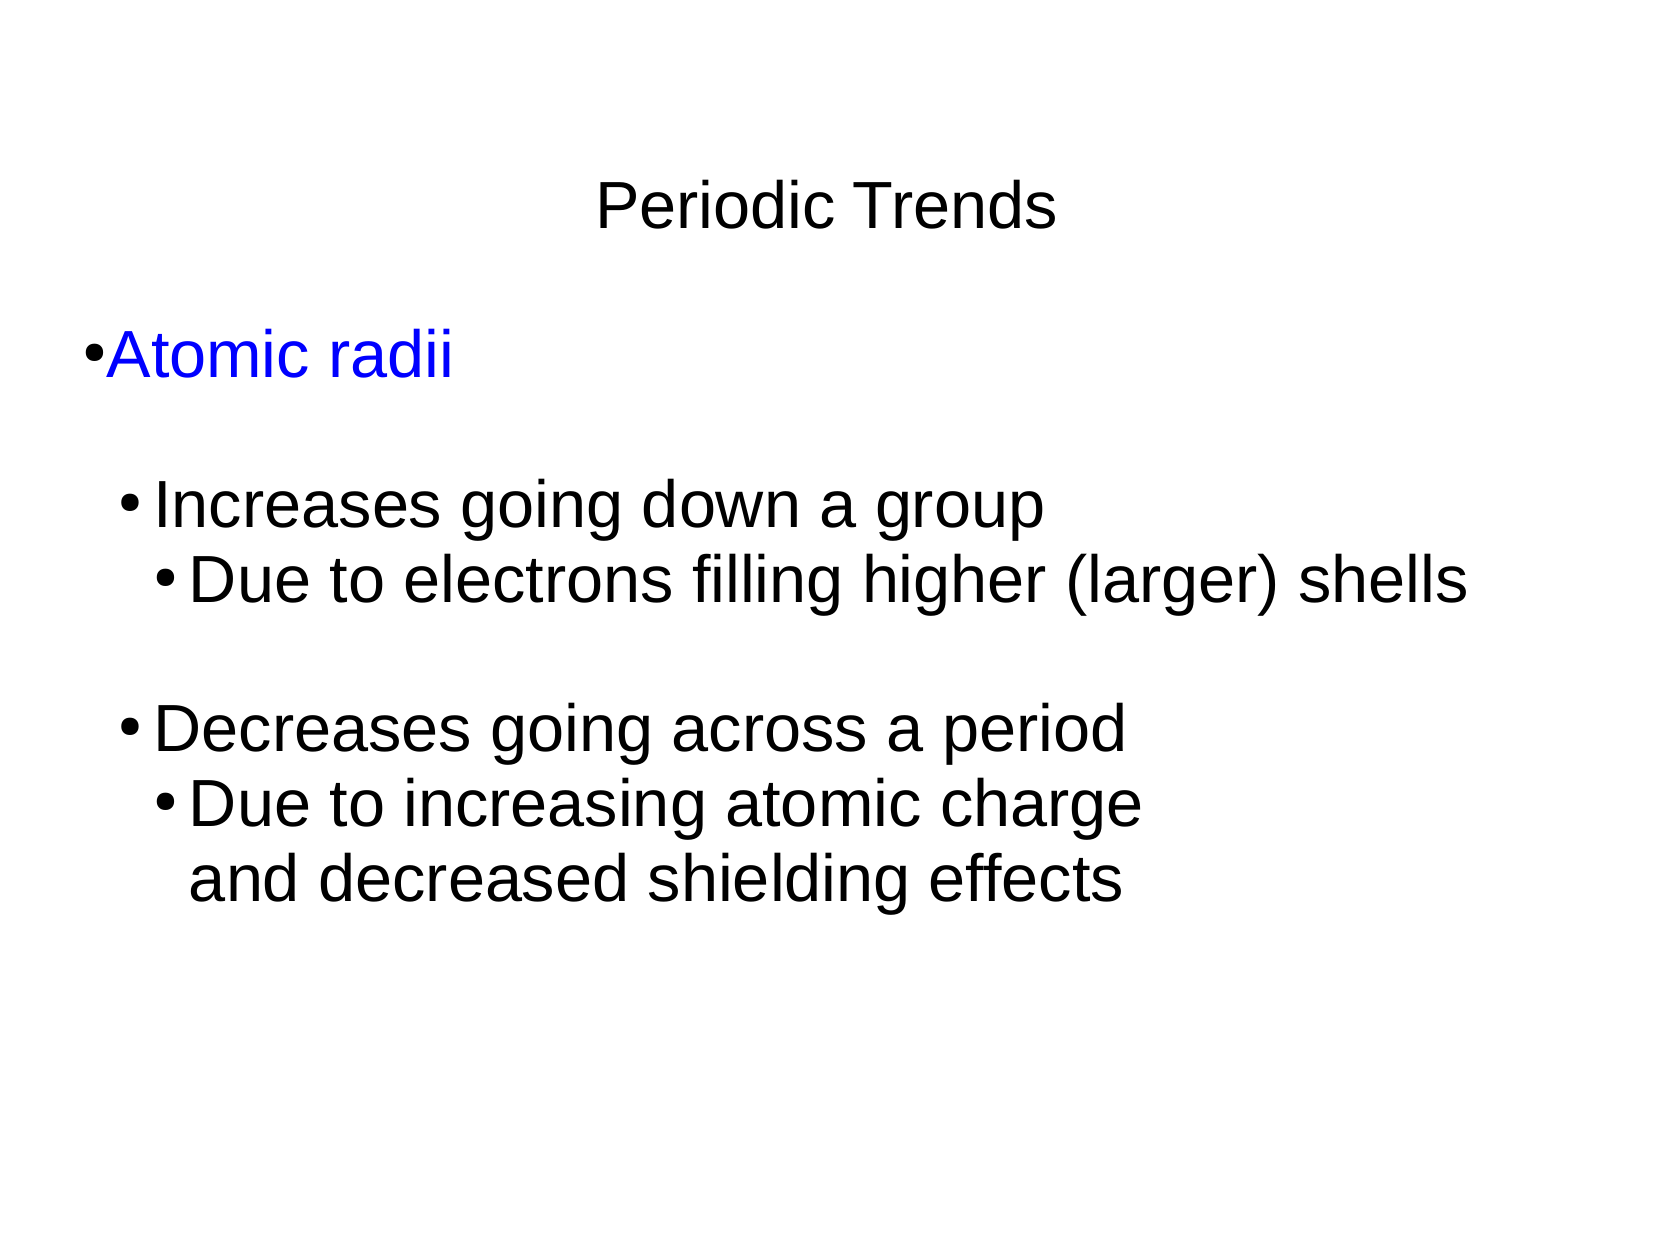

# Periodic Trends
Atomic radii
Increases going down a group
Due to electrons filling higher (larger) shells
Decreases going across a period
Due to increasing atomic charge
and decreased shielding effects